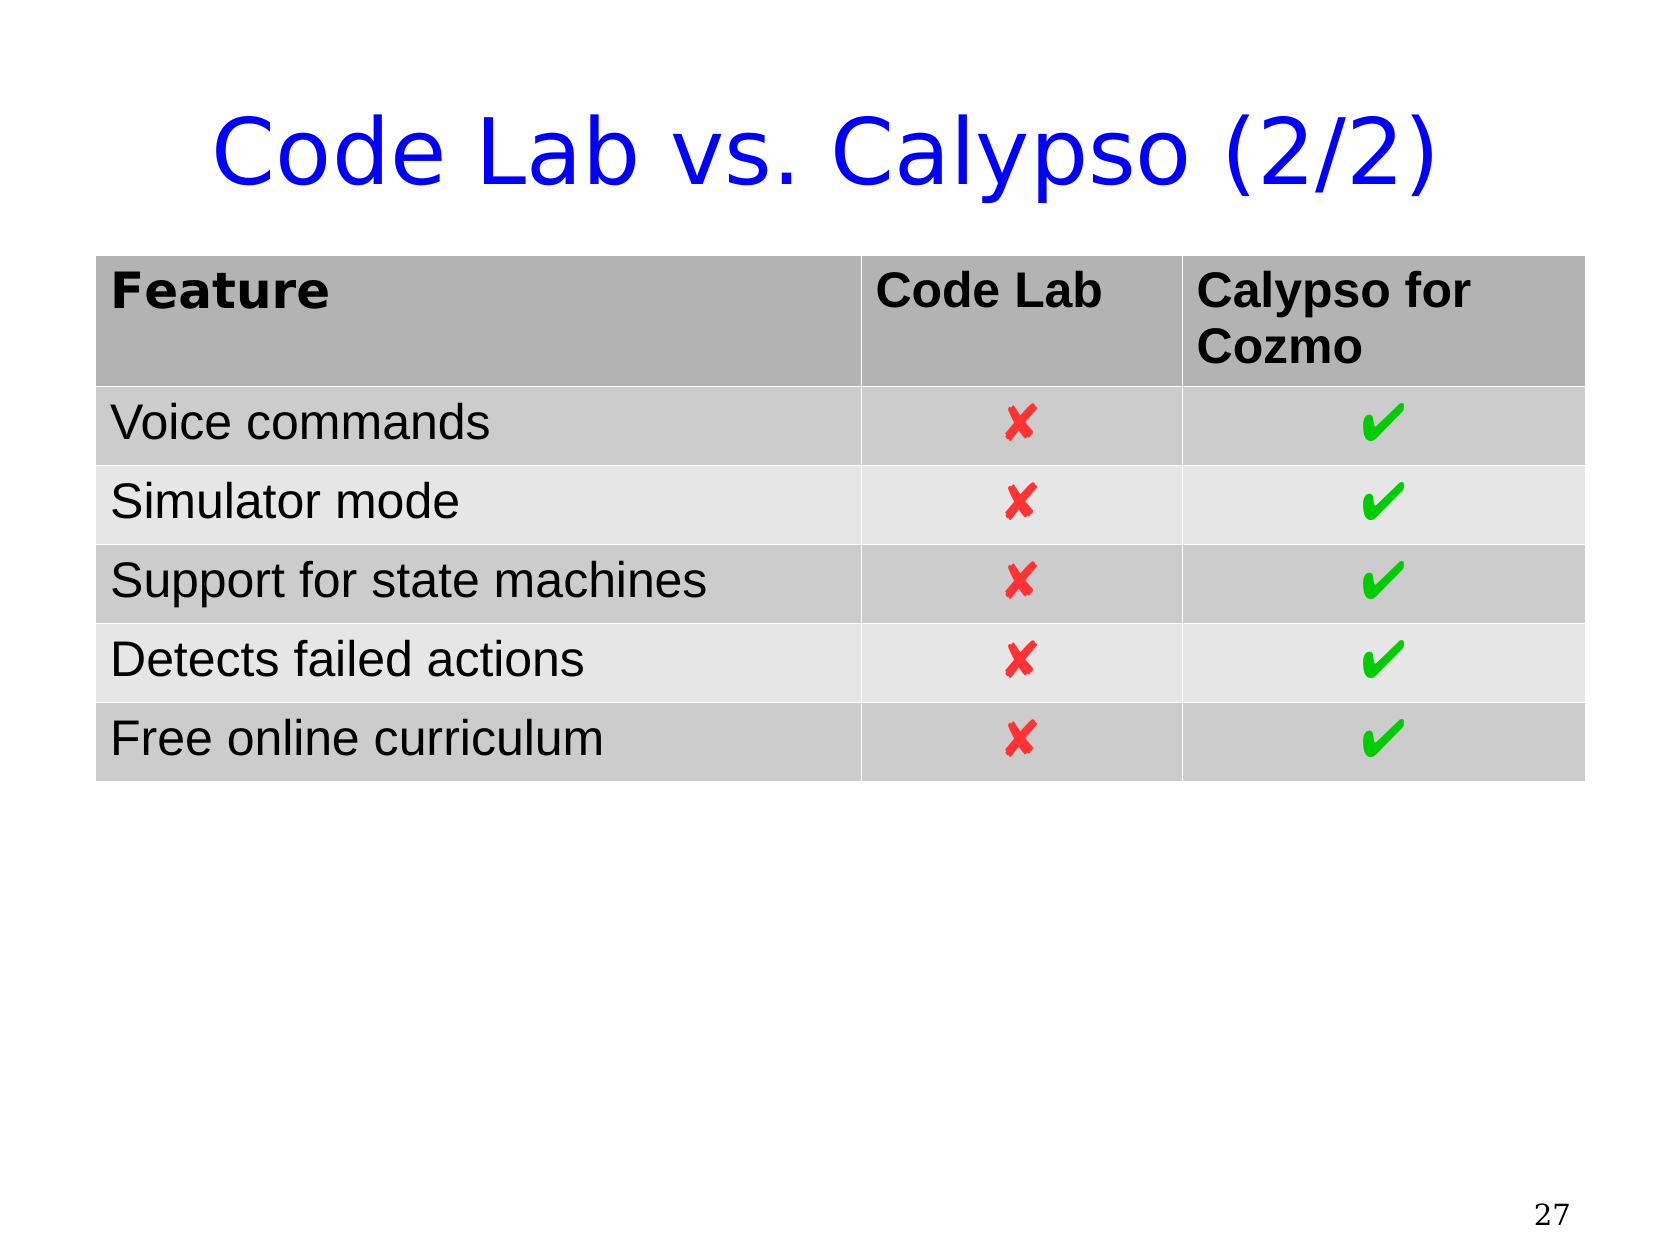

# Code Lab vs. Calypso (2/2)
| Feature | Code Lab | Calypso for Cozmo |
| --- | --- | --- |
| Voice commands |  | 4 |
| Simulator mode |  | 4 |
| Support for state machines |  | 4 |
| Detects failed actions |  | 4 |
| Free online curriculum |  | 4 |
27